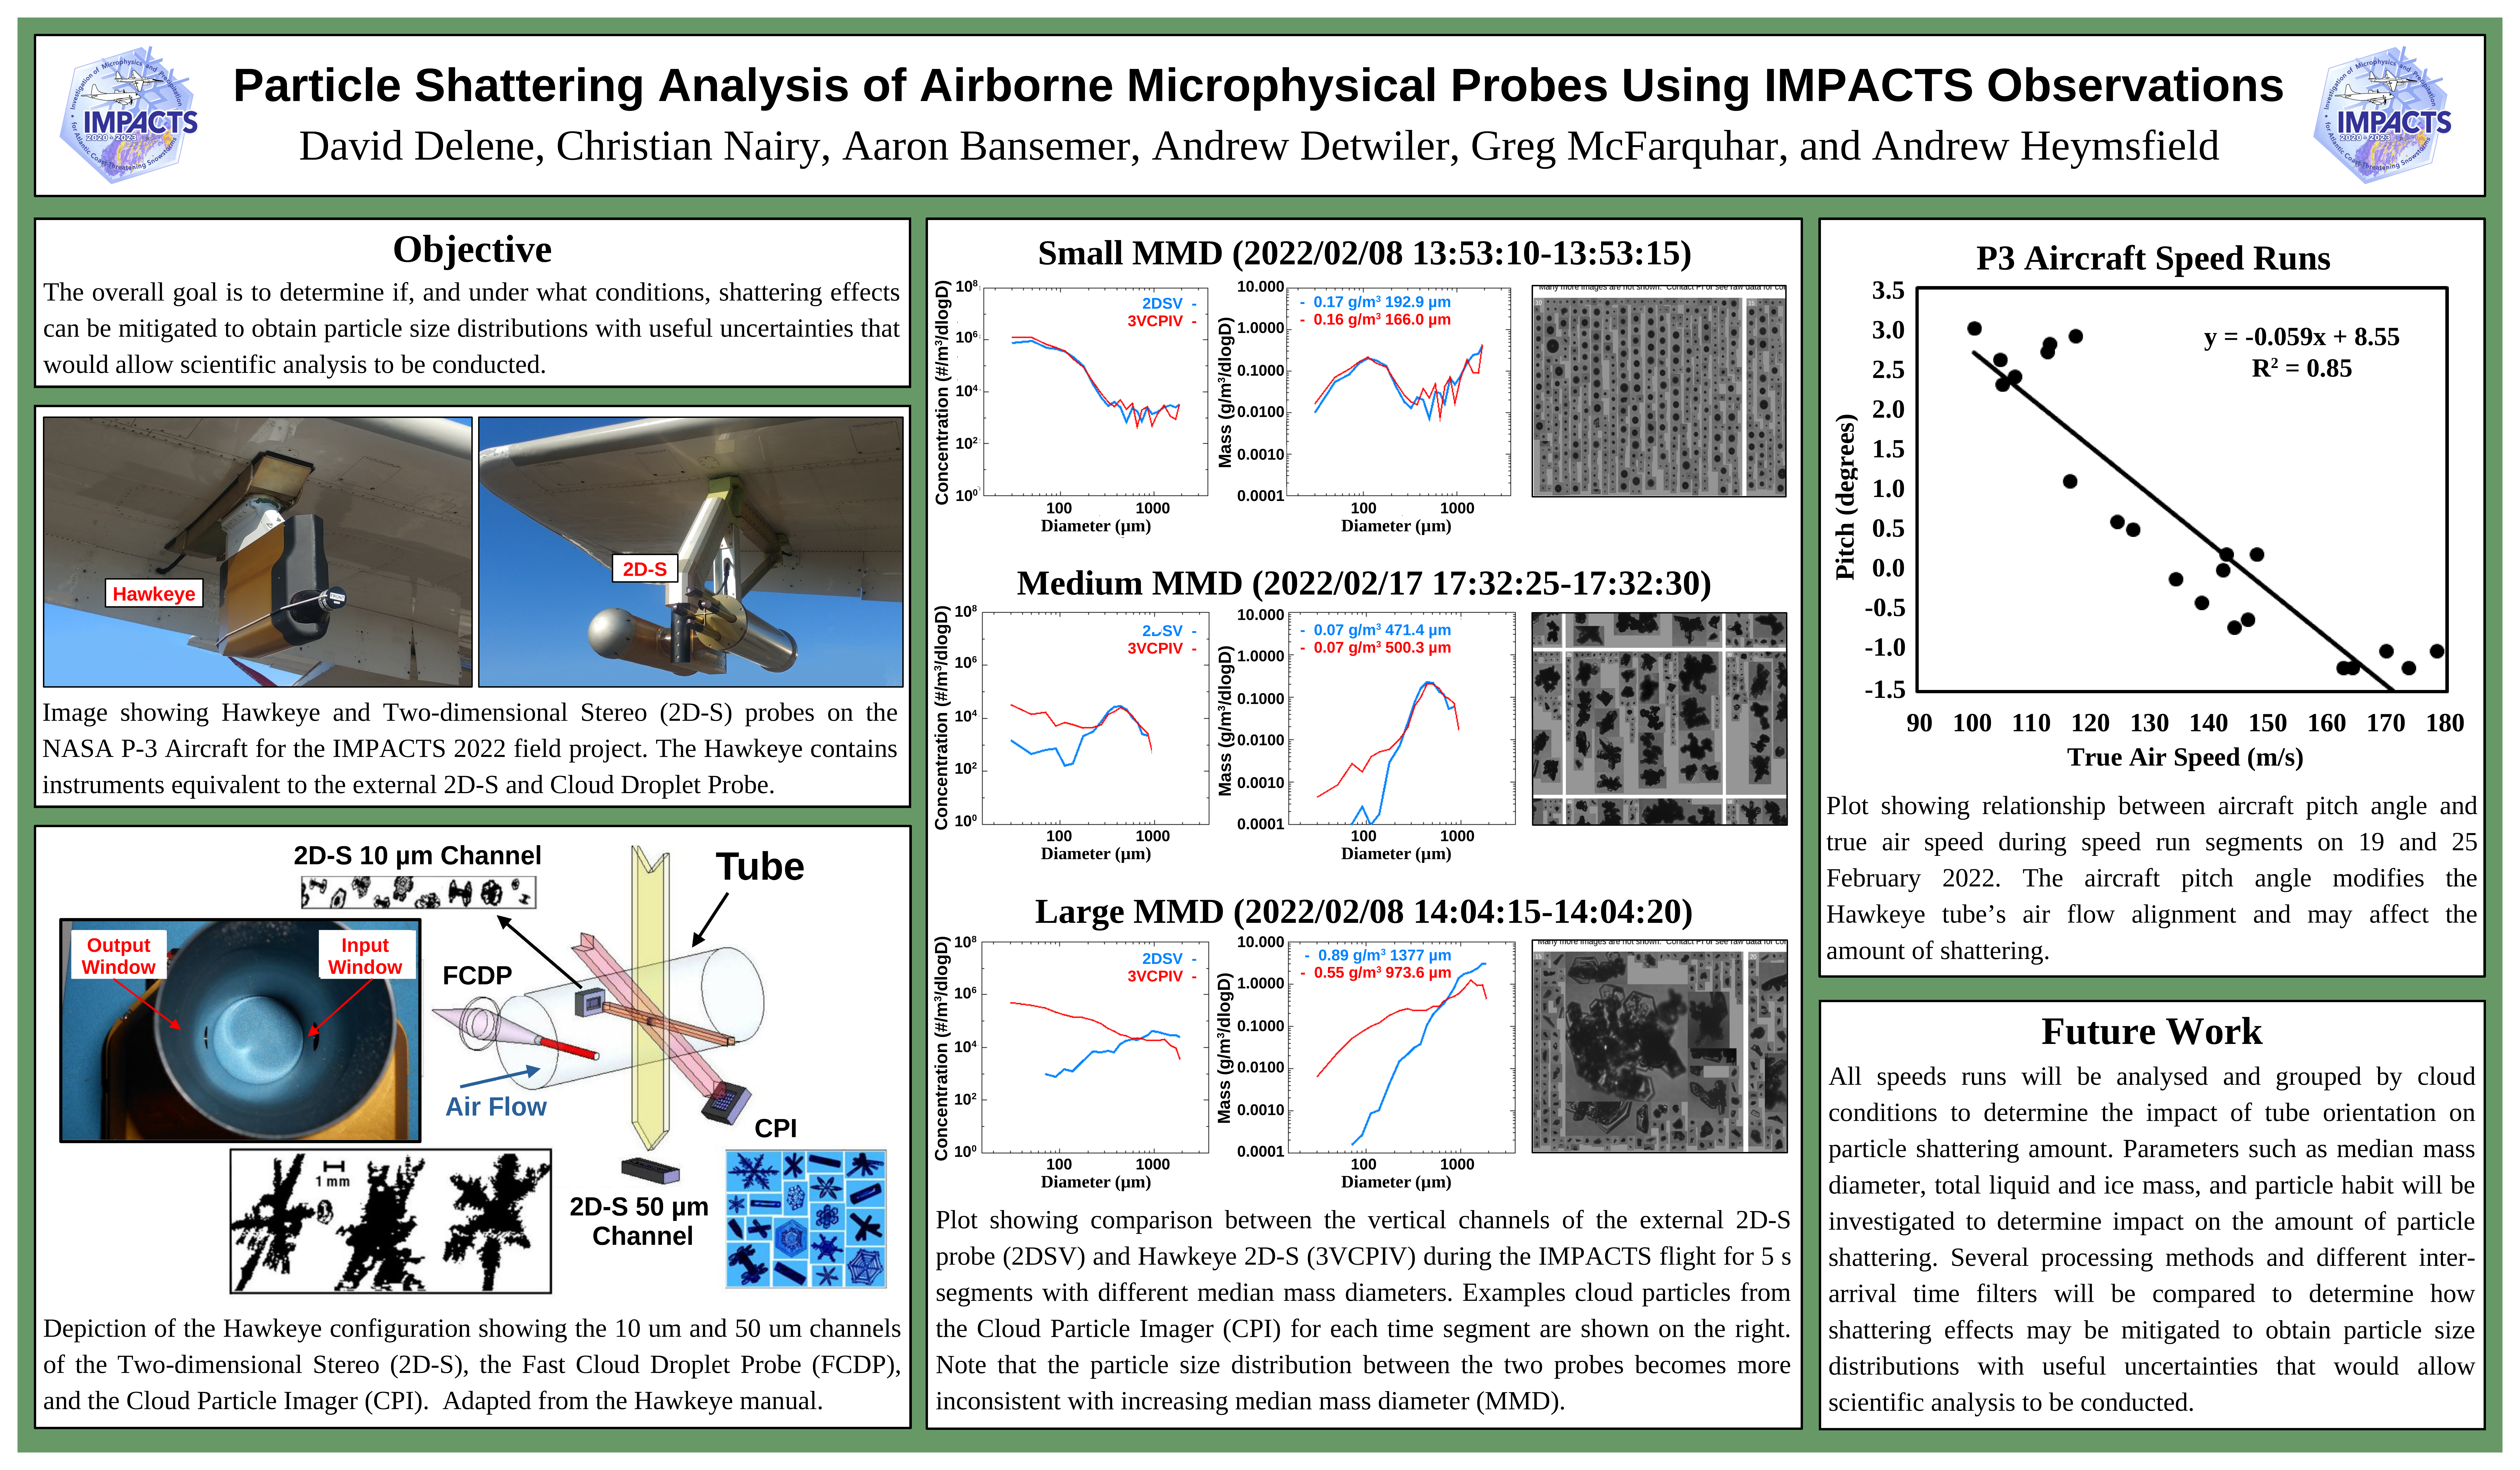

Particle Shattering Analysis of Airborne Microphysical Probes Using IMPACTS Observations
David Delene, Christian Nairy, Aaron Bansemer, Andrew Detwiler, Greg McFarquhar, and Andrew Heymsfield
Objective
 The overall goal is to determine if, and under what conditions, shattering effects can be mitigated to obtain particle size distributions with useful uncertainties that would allow scientific analysis to be conducted.
Small MMD (2022/02/08 13:53:10-13:53:15)
P3 Aircraft Speed Runs
 3.5
108
10.000
- 0.17 g/m3 192.9 µm
- 0.16 g/m3 166.0 µm
2DSV -
3VCPIV -
2DSV -
3VCPIV -
2DSV -
3VCPIV -
 3.0
y = -0.059x + 8.55
R2 = 0.85
1.0000
106
 2.5
0.1000
Concentration (#/m3/dlogD)
Mass (g/m3/dlogD)
104
 2.0
0.0100
 1.5
102
0.0010
 1.0
Pitch (degrees)
100
0.0001
100
100
1000
1000
 0.5
Diameter (µm)
Diameter (µm)
Diameter (µm)
 0.0
2D-S
Medium MMD (2022/02/17 17:32:25-17:32:30)
Hawkeye
-0.5
108
10.000
- 0.07 g/m3 471.4 µm
- 0.07 g/m3 500.3 µm
2DSV -
3VCPIV -
-1.0
1.0000
106
-1.5
Image showing Hawkeye and Two-dimensional Stereo (2D-S) probes on the NASA P-3 Aircraft for the IMPACTS 2022 field project. The Hawkeye contains instruments equivalent to the external 2D-S and Cloud Droplet Probe.
0.1000
90 100 110 120 130 140 150 160 170 180
Concentration (#/m3/dlogD)
104
Mass (g/m3/dlogD)
0.0100
True Air Speed (m/s)
102
0.0010
Plot showing relationship between aircraft pitch angle and true air speed during speed run segments on 19 and 25 February 2022. The aircraft pitch angle modifies the Hawkeye tube’s air flow alignment and may affect the amount of shattering.
100
0.0001
100
100
1000
1000
Diameter (µm)
Diameter (µm)
Diameter (µm)
Large MMD (2022/02/08 14:04:15-14:04:20)
10.000
108
- 0.89 g/m3 1377 µm
- 0.55 g/m3 973.6 µm
2DSV -
3VCPIV -
1.0000
106
Future Work
All speeds runs will be analysed and grouped by cloud conditions to determine the impact of tube orientation on particle shattering amount. Parameters such as median mass diameter, total liquid and ice mass, and particle habit will be investigated to determine impact on the amount of particle shattering. Several processing methods and different inter-arrival time filters will be compared to determine how shattering effects may be mitigated to obtain particle size distributions with useful uncertainties that would allow scientific analysis to be conducted.
0.1000
Mass (g/m3/dlogD)
Concentration (#/m3/dlogD)
104
0.0100
102
0.0010
0.0001
100
100
100
1000
1000
Diameter (µm)
Diameter (µm)
Diameter (µm)
Plot showing comparison between the vertical channels of the external 2D-S probe (2DSV) and Hawkeye 2D-S (3VCPIV) during the IMPACTS flight for 5 s segments with different median mass diameters. Examples cloud particles from the Cloud Particle Imager (CPI) for each time segment are shown on the right. Note that the particle size distribution between the two probes becomes more inconsistent with increasing median mass diameter (MMD).
Depiction of the Hawkeye configuration showing the 10 um and 50 um channels of the Two-dimensional Stereo (2D-S), the Fast Cloud Droplet Probe (FCDP), and the Cloud Particle Imager (CPI). Adapted from the Hawkeye manual.